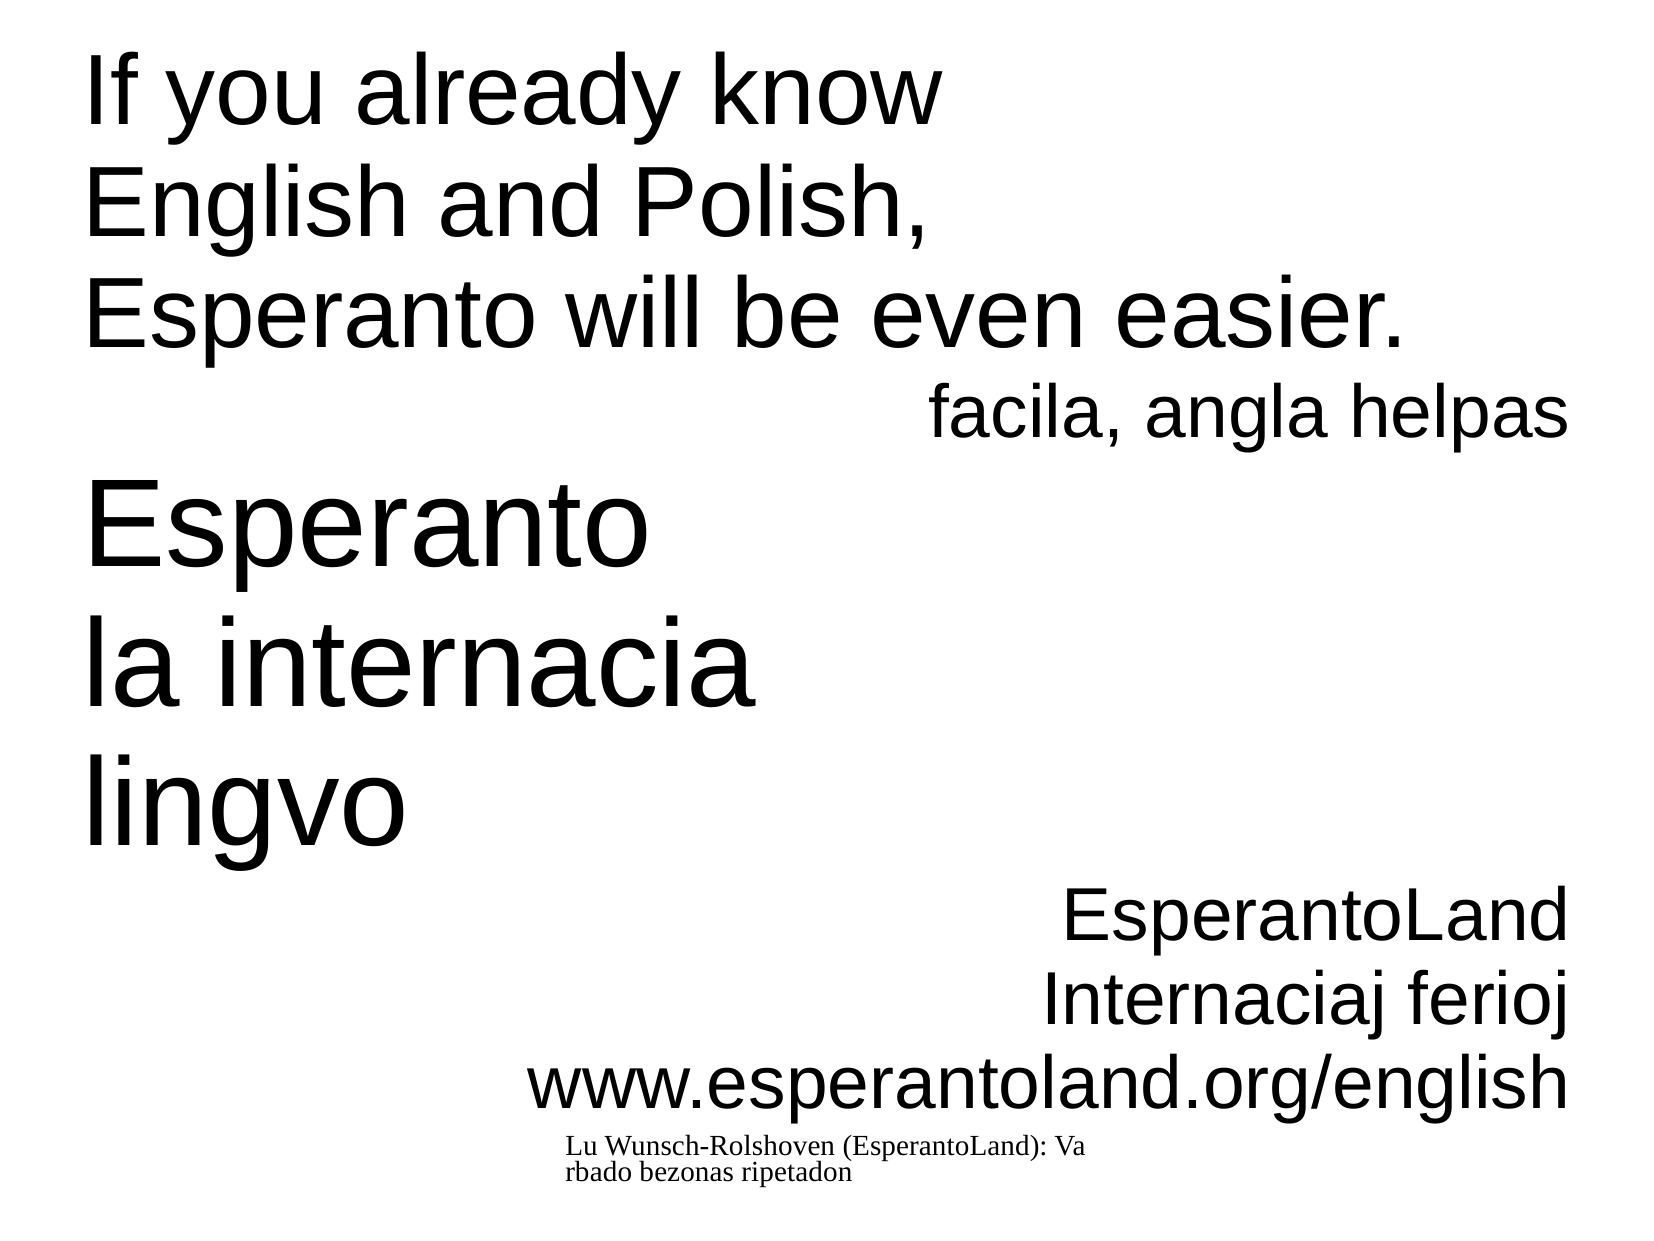

# If you already know English and Polish, Esperanto will be even easier.
facila, angla helpas
Esperanto
la internacia
lingvo
EsperantoLand
Internaciaj ferioj
www.esperantoland.org/english
Lu Wunsch-Rolshoven (EsperantoLand): Varbado bezonas ripetadon